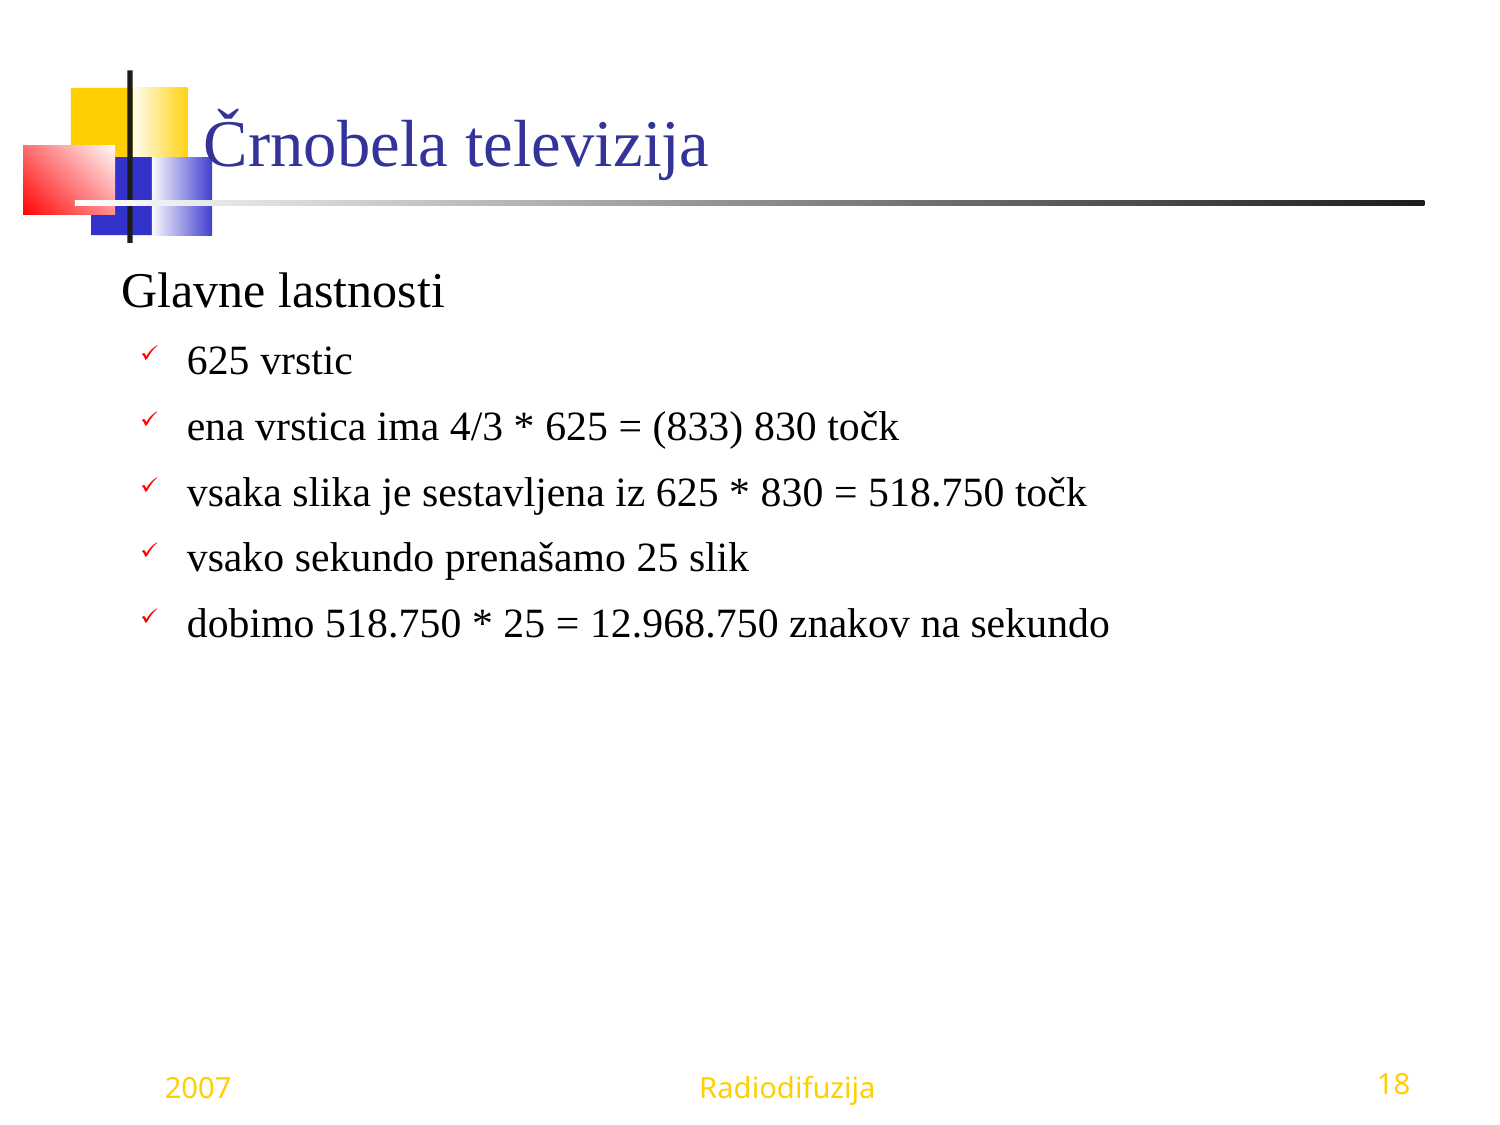

# Črnobela televizija
	Glavne lastnosti
625 vrstic
ena vrstica ima 4/3 * 625 = (833) 830 točk
vsaka slika je sestavljena iz 625 * 830 = 518.750 točk
vsako sekundo prenašamo 25 slik
dobimo 518.750 * 25 = 12.968.750 znakov na sekundo
2007
Radiodifuzija